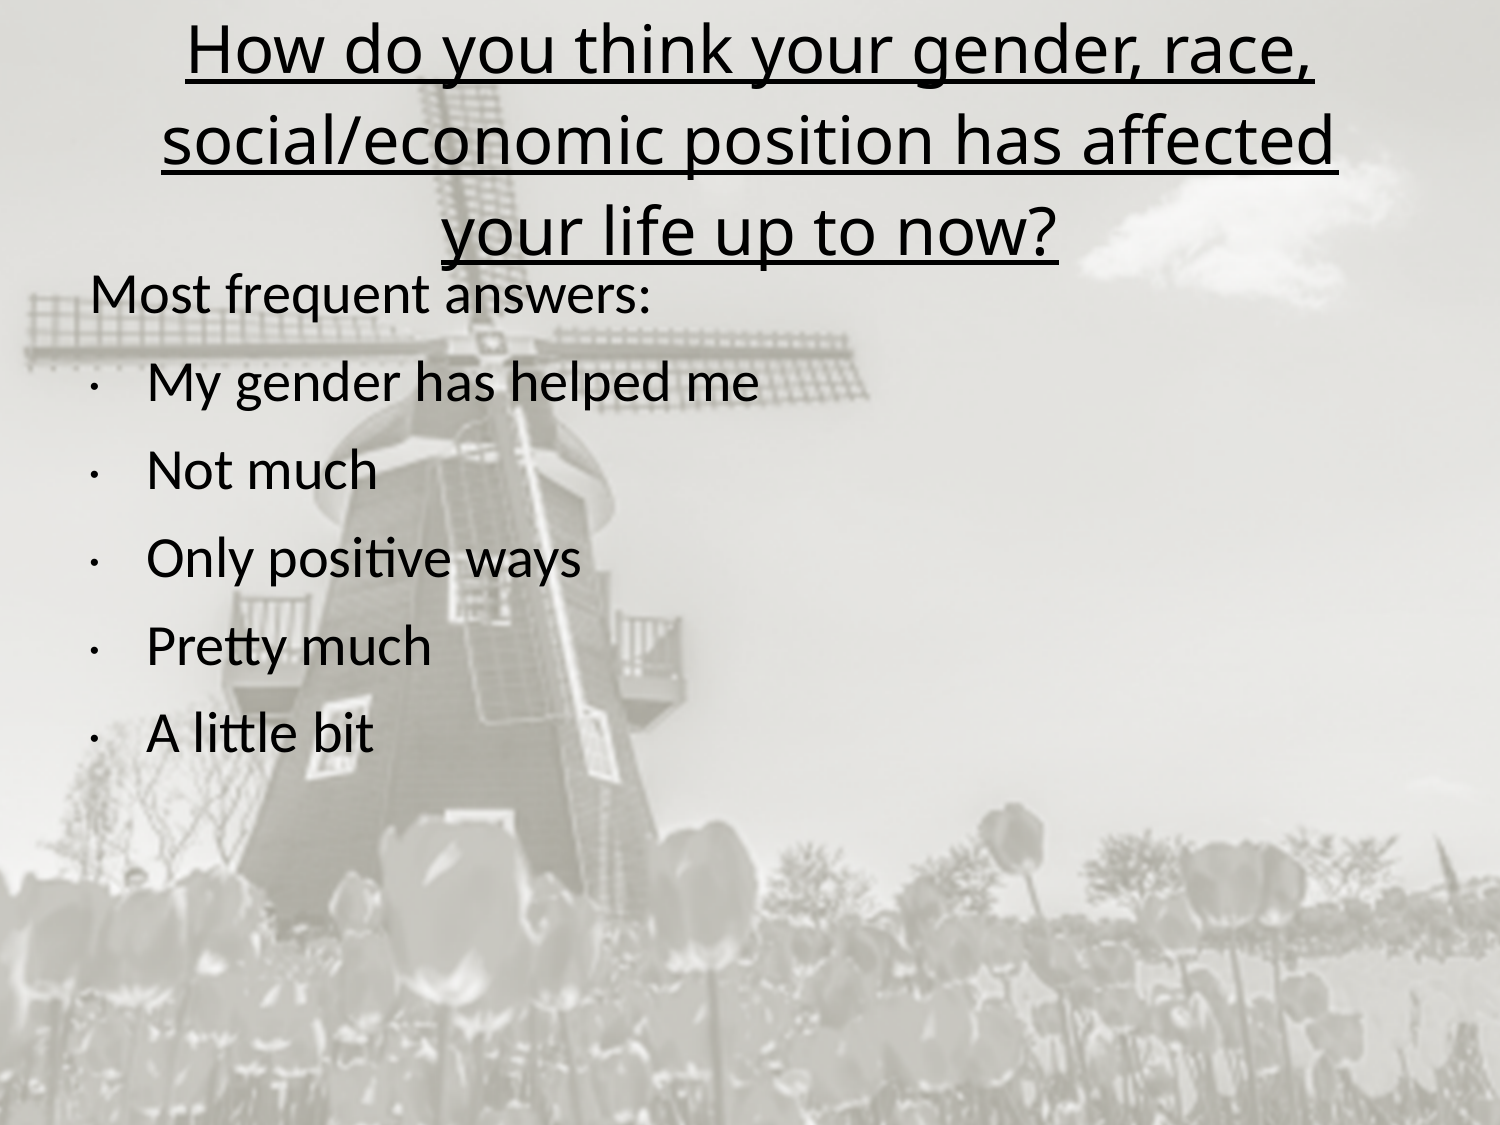

# How do you think your gender, race, social/economic position has affected your life up to now?
Most frequent answers:
My gender has helped me
Not much
Only positive ways
Pretty much
A little bit